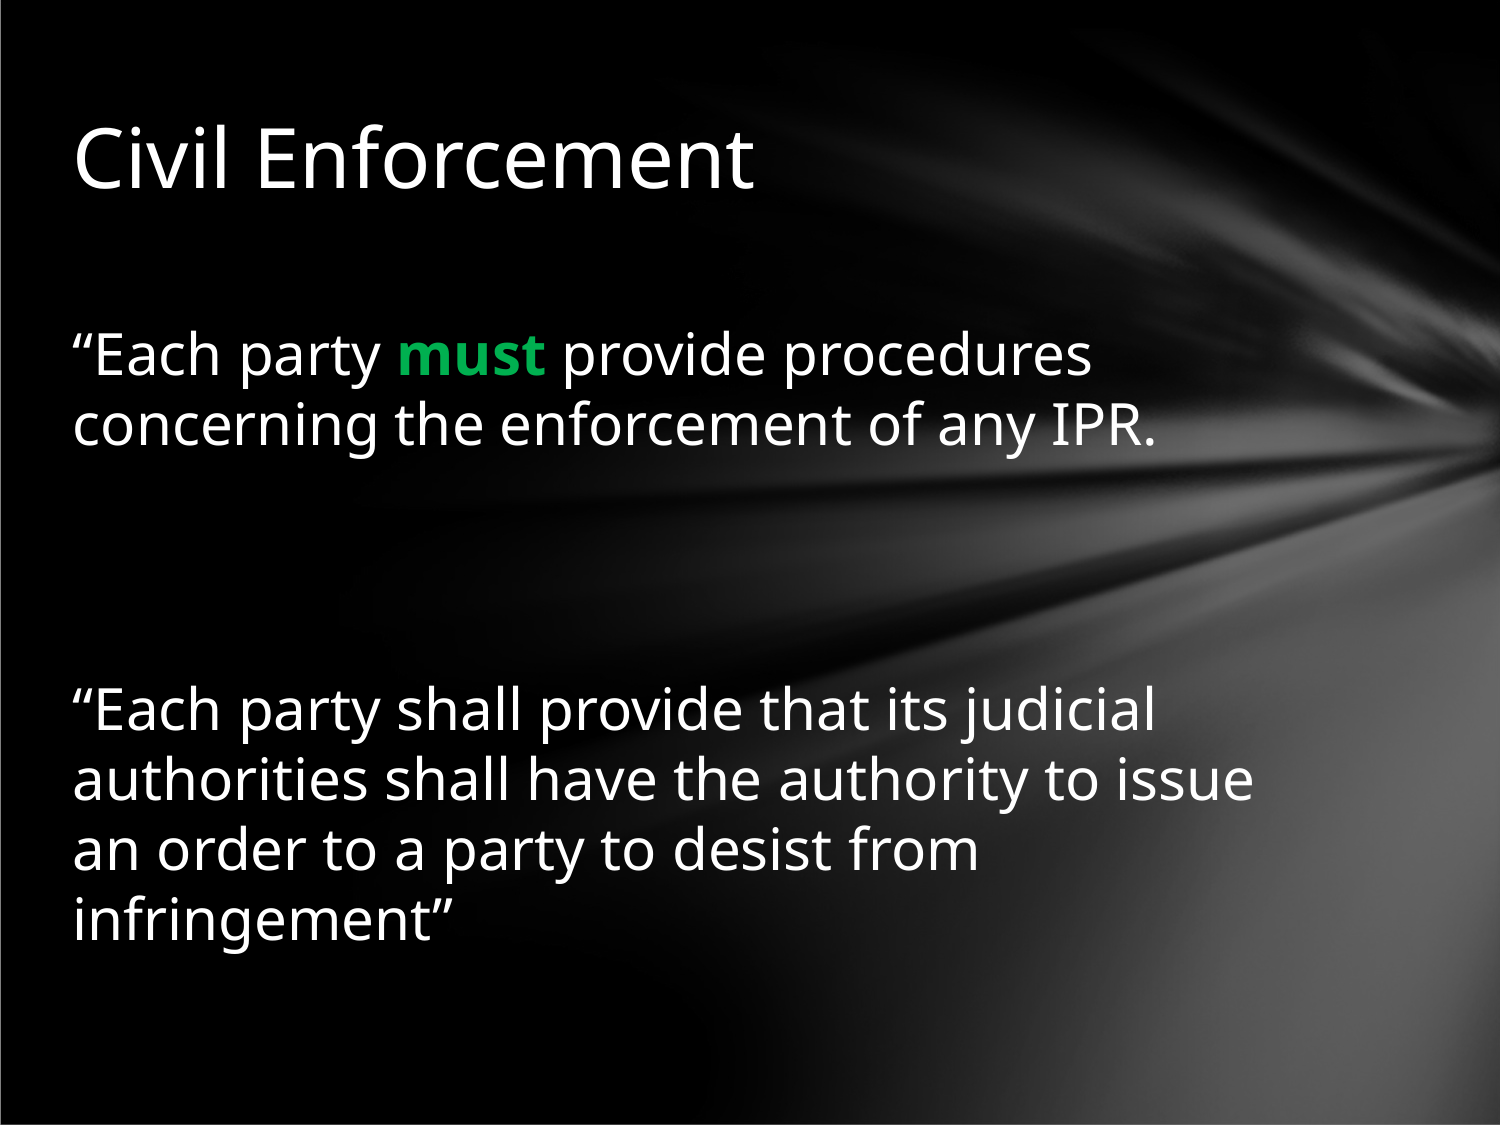

Civil Enforcement
# “Each party must provide procedures concerning the enforcement of any IPR.
“Each party shall provide that its judicial authorities shall have the authority to issue an order to a party to desist from infringement”